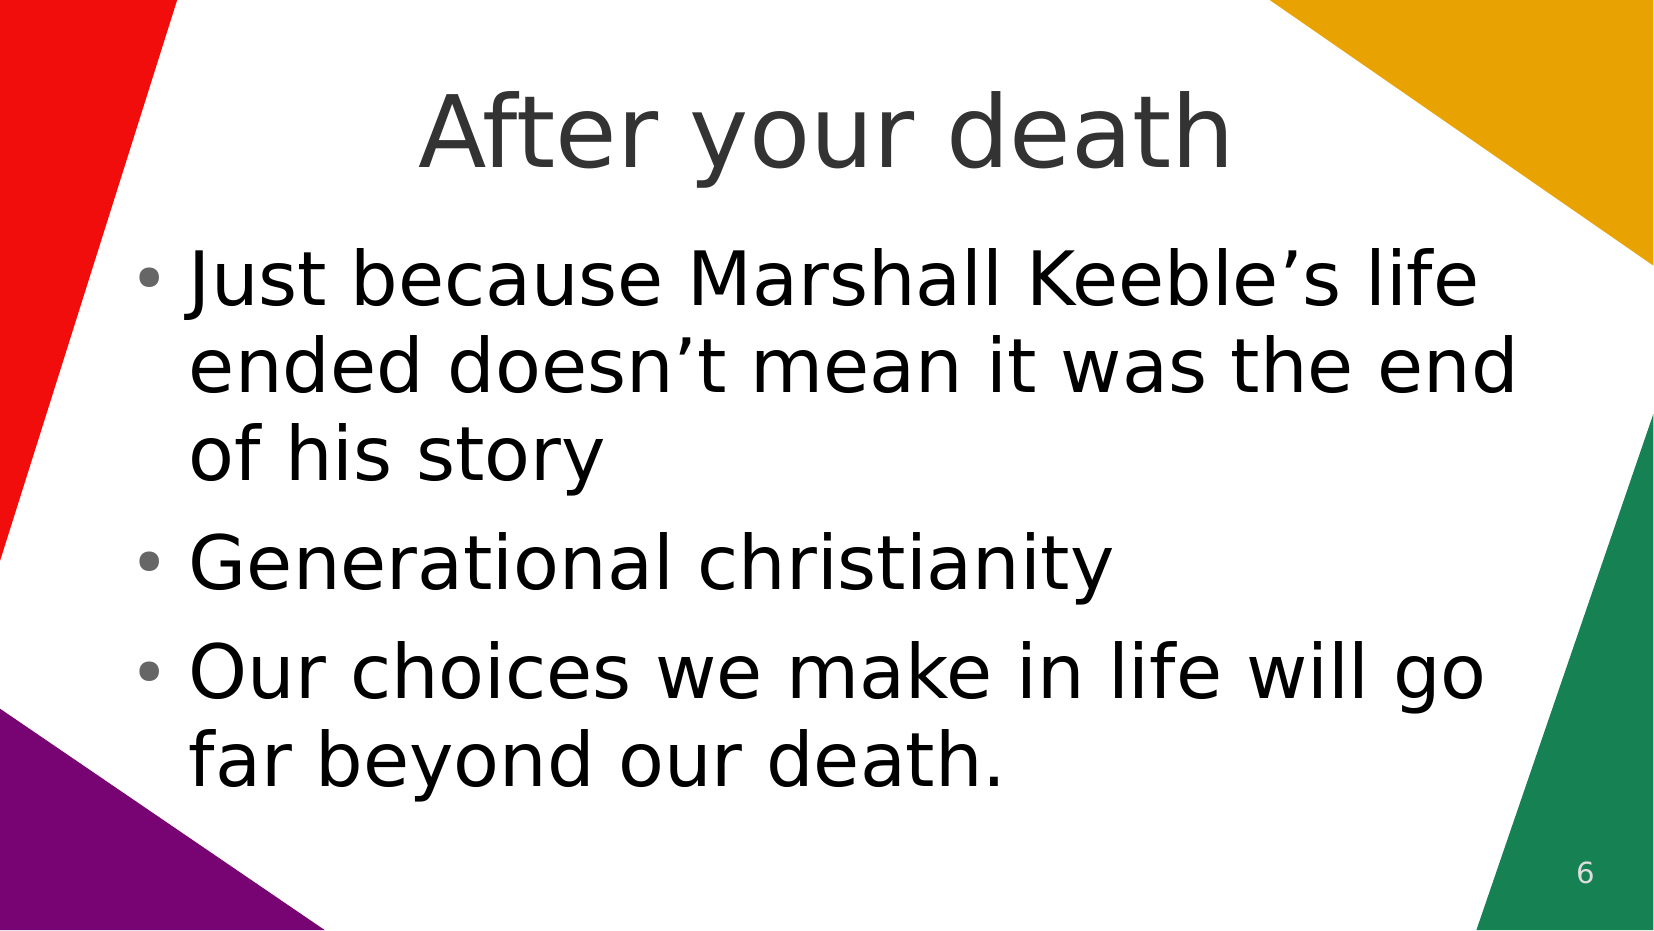

# After your death
Just because Marshall Keeble’s life ended doesn’t mean it was the end of his story
Generational christianity
Our choices we make in life will go far beyond our death.
6